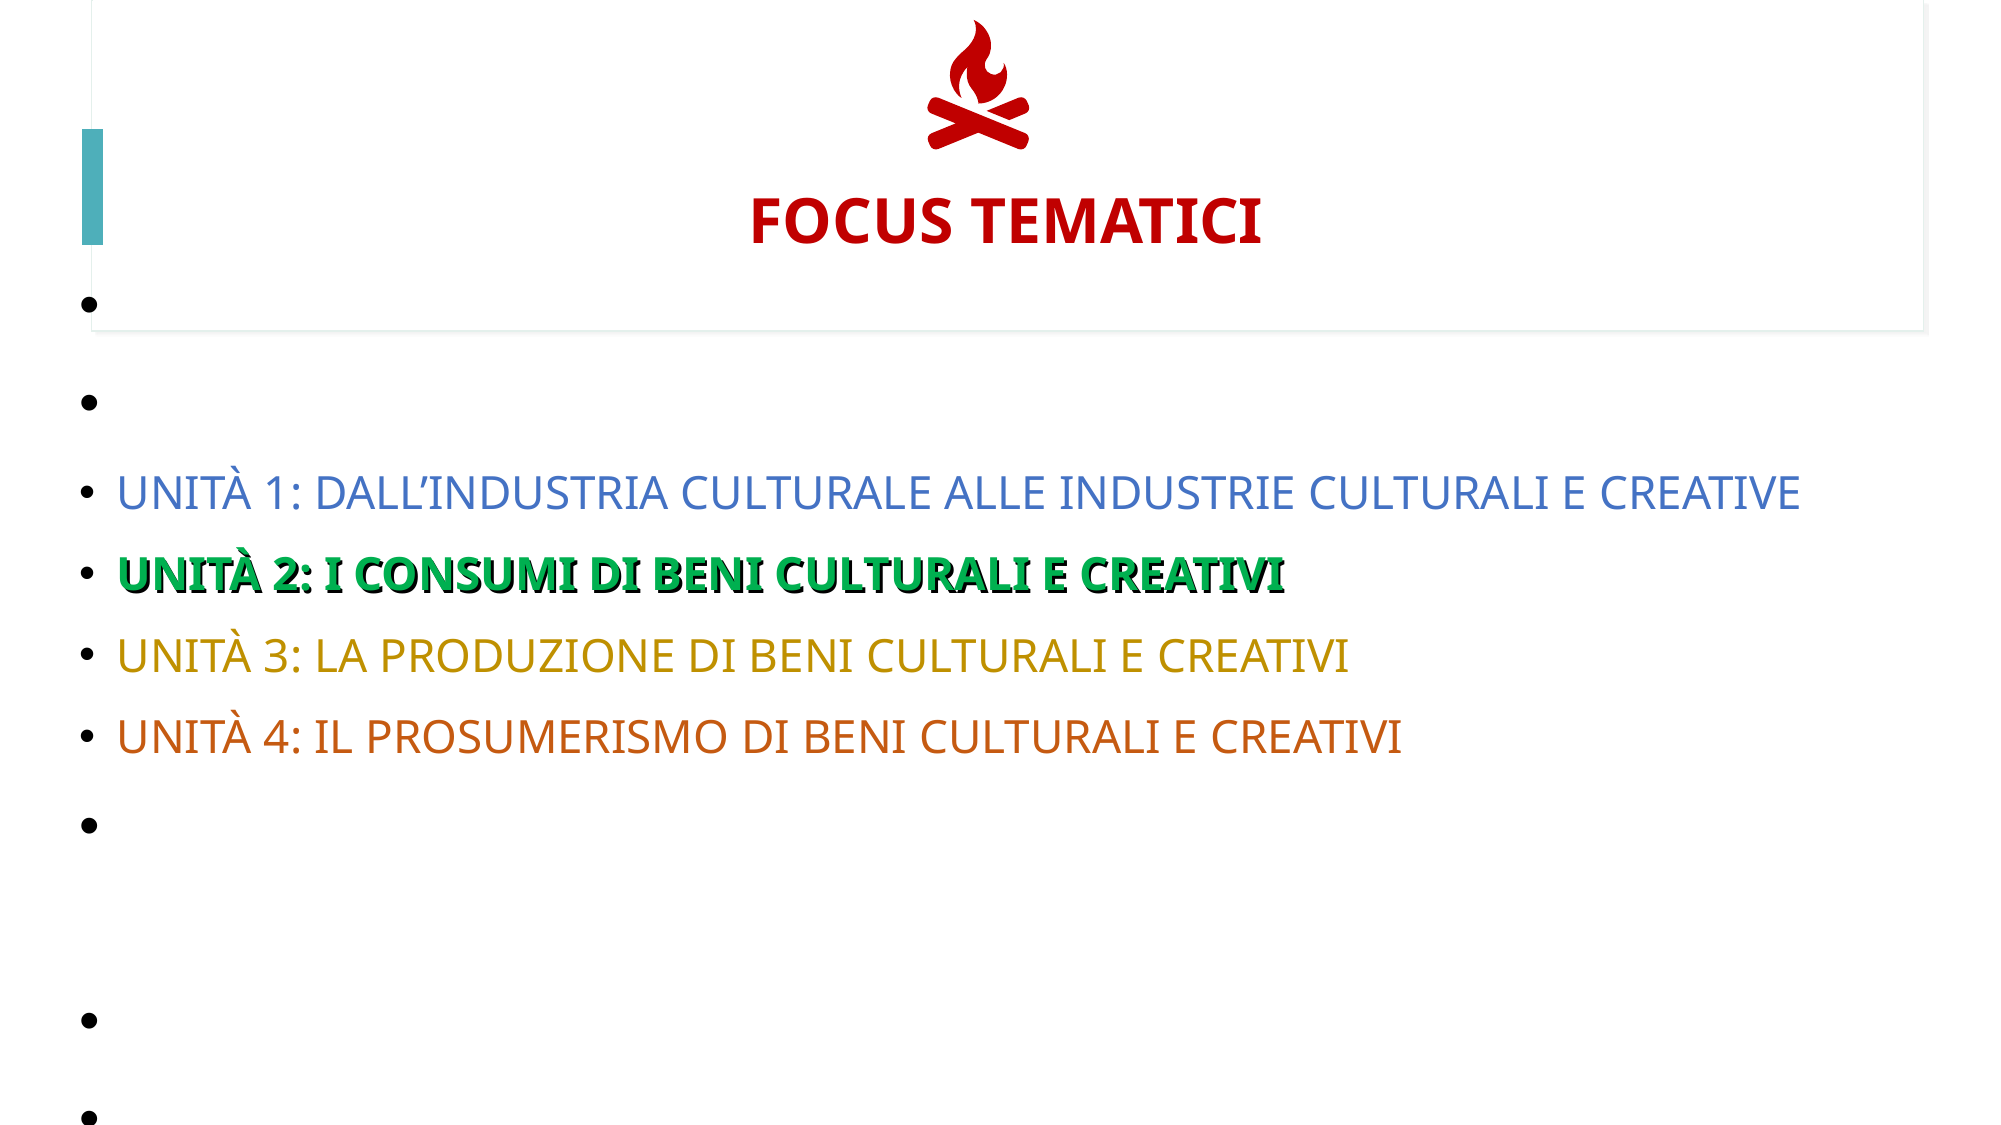

# Focus Tematici
Unità 1: Dall’Industria Culturale alle Industrie Culturali e Creative
Unità 2: I Consumi di Beni Culturali e Creativi
Unità 3: La Produzione di Beni Culturali e Creativi
Unità 4: Il Prosumerismo di Beni Culturali e Creativi